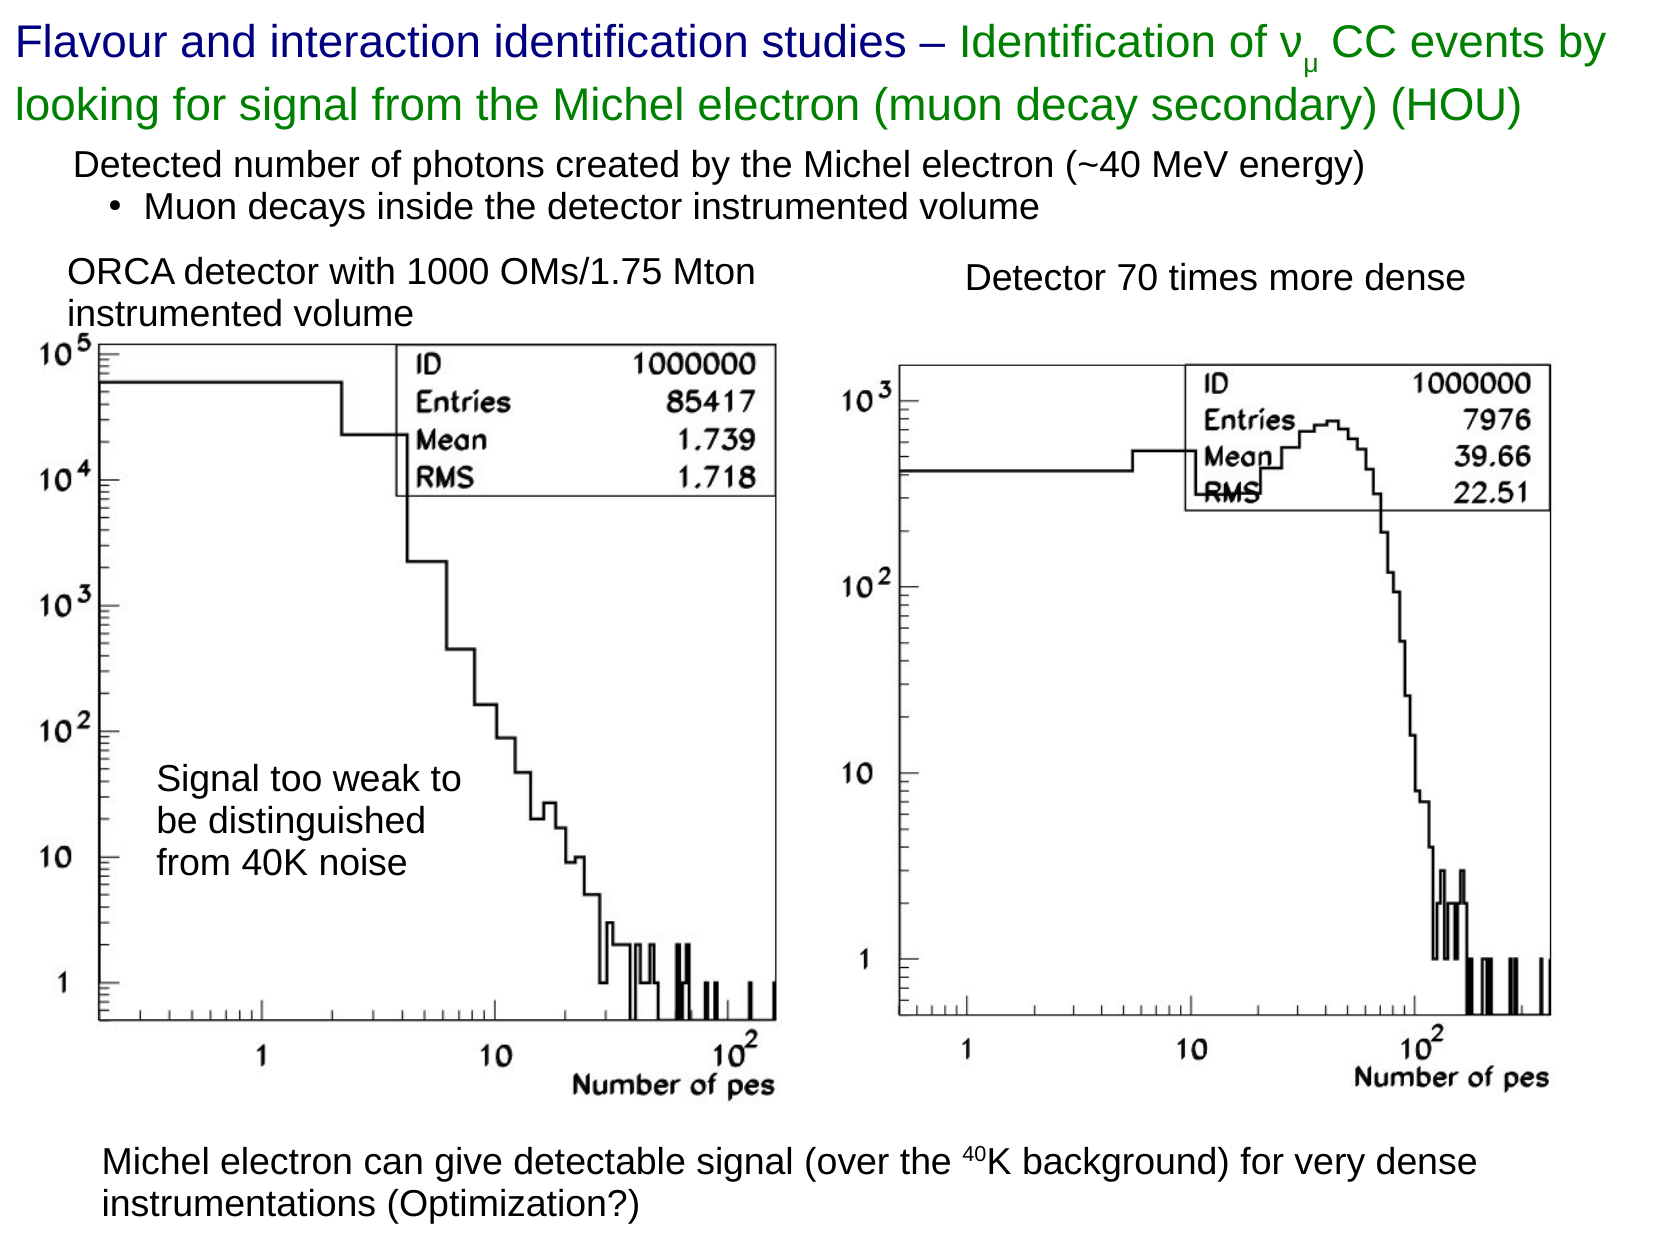

Flavour and interaction identification studies – Identification of νμ CC events by looking for signal from the Michel electron (muon decay secondary) (HOU)
Detected number of photons created by the Michel electron (~40 MeV energy)
Muon decays inside the detector instrumented volume
ORCA detector with 1000 OMs/1.75 Mton instrumented volume
Detector 70 times more dense
Signal too weak to be distinguished from 40K noise
Michel electron can give detectable signal (over the 40K background) for very dense instrumentations (Optimization?)